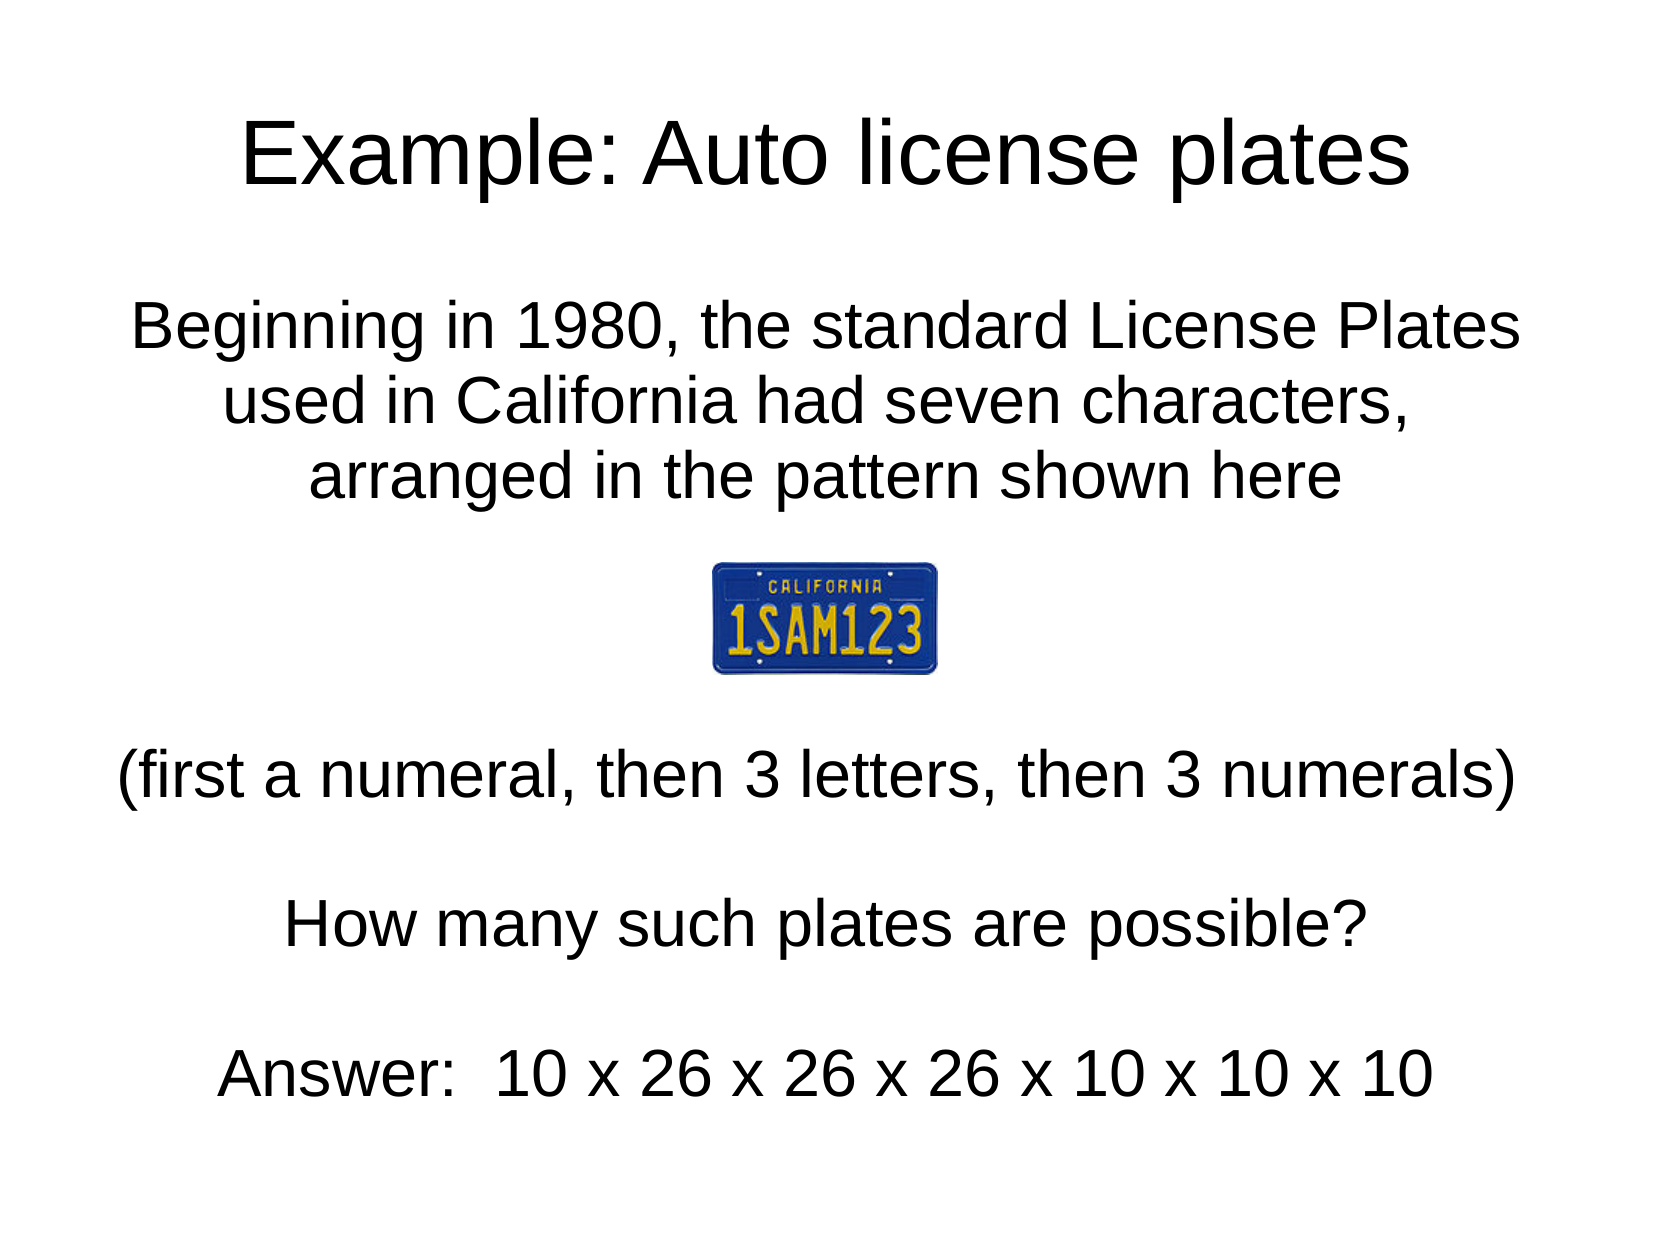

# Example: Auto license plates
Beginning in 1980, the standard License Plates used in California had seven characters, arranged in the pattern shown here
(first a numeral, then 3 letters, then 3 numerals)
How many such plates are possible?
Answer: 10 x 26 x 26 x 26 x 10 x 10 x 10